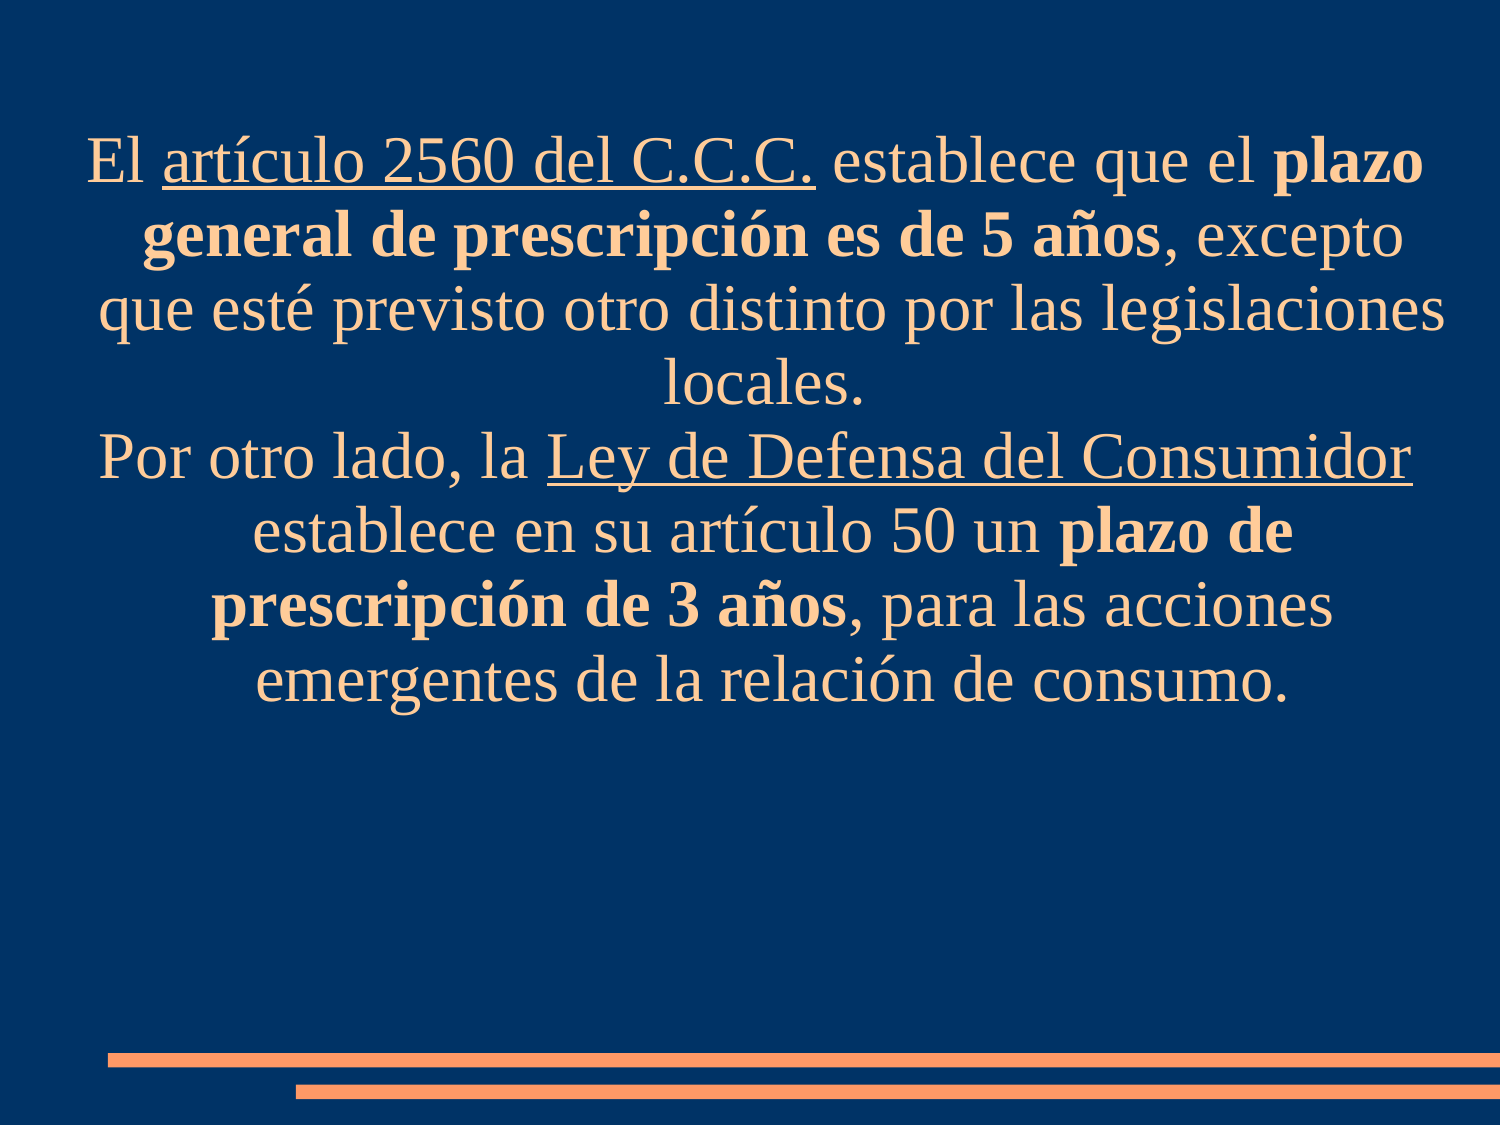

# El artículo 2560 del C.C.C. establece que el plazo general de prescripción es de 5 años, excepto que esté previsto otro distinto por las legislaciones locales.
Por otro lado, la Ley de Defensa del Consumidor establece en su artículo 50 un plazo de prescripción de 3 años, para las acciones emergentes de la relación de consumo.